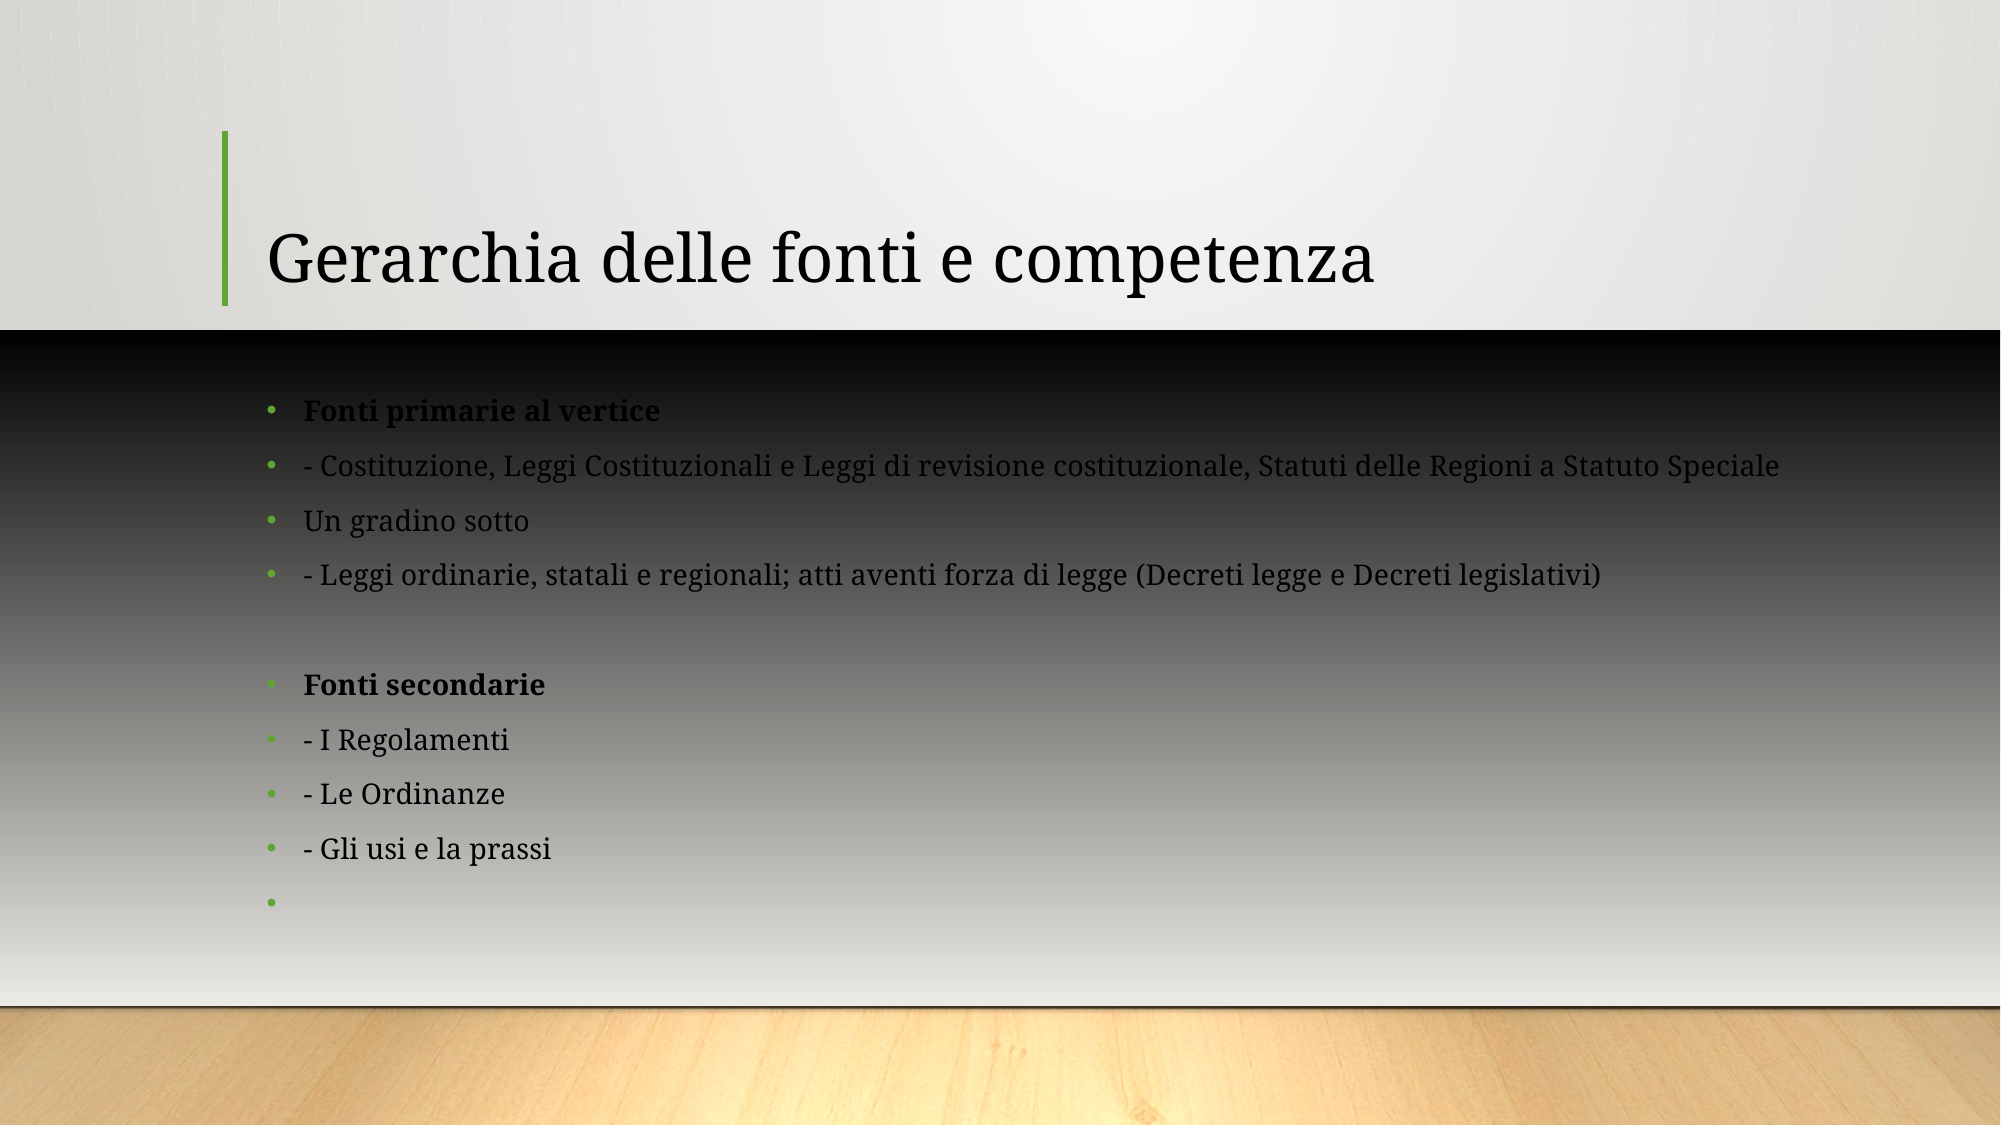

# Gerarchia delle fonti e competenza
Fonti primarie al vertice
- Costituzione, Leggi Costituzionali e Leggi di revisione costituzionale, Statuti delle Regioni a Statuto Speciale
Un gradino sotto
- Leggi ordinarie, statali e regionali; atti aventi forza di legge (Decreti legge e Decreti legislativi)
Fonti secondarie
- I Regolamenti
- Le Ordinanze
- Gli usi e la prassi